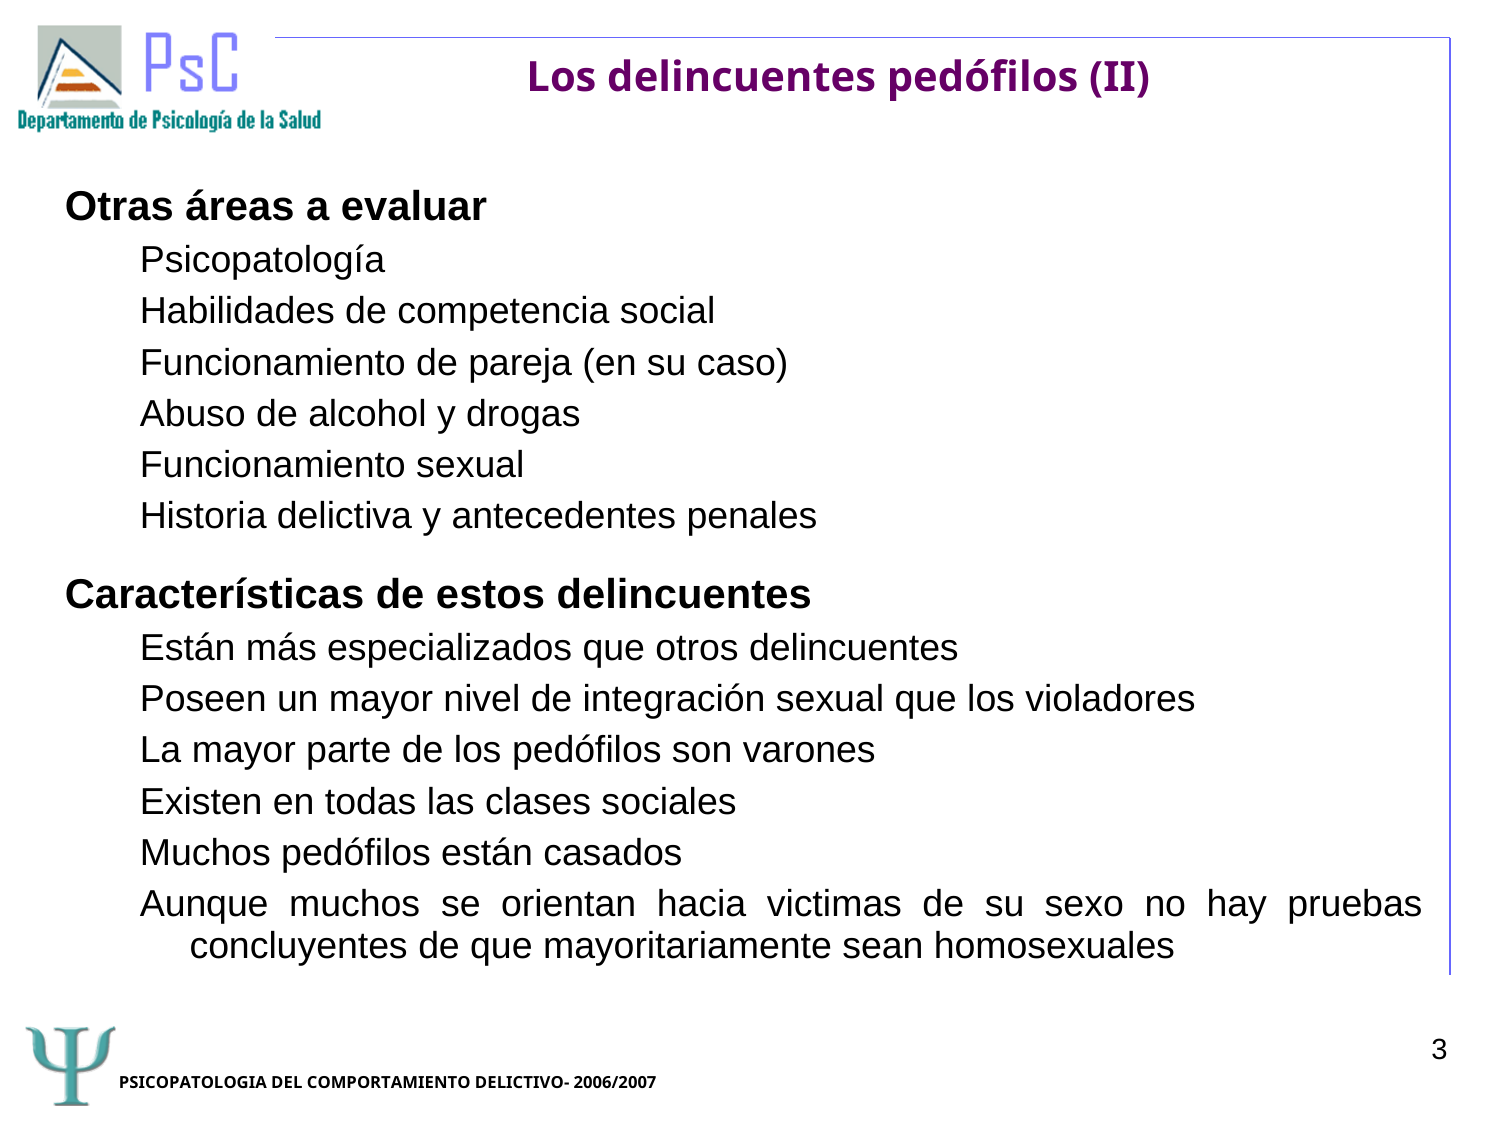

# Los delincuentes pedófilos (II)
Otras áreas a evaluar
Psicopatología
Habilidades de competencia social
Funcionamiento de pareja (en su caso)
Abuso de alcohol y drogas
Funcionamiento sexual
Historia delictiva y antecedentes penales
Características de estos delincuentes
Están más especializados que otros delincuentes
Poseen un mayor nivel de integración sexual que los violadores
La mayor parte de los pedófilos son varones
Existen en todas las clases sociales
Muchos pedófilos están casados
Aunque muchos se orientan hacia victimas de su sexo no hay pruebas concluyentes de que mayoritariamente sean homosexuales
3